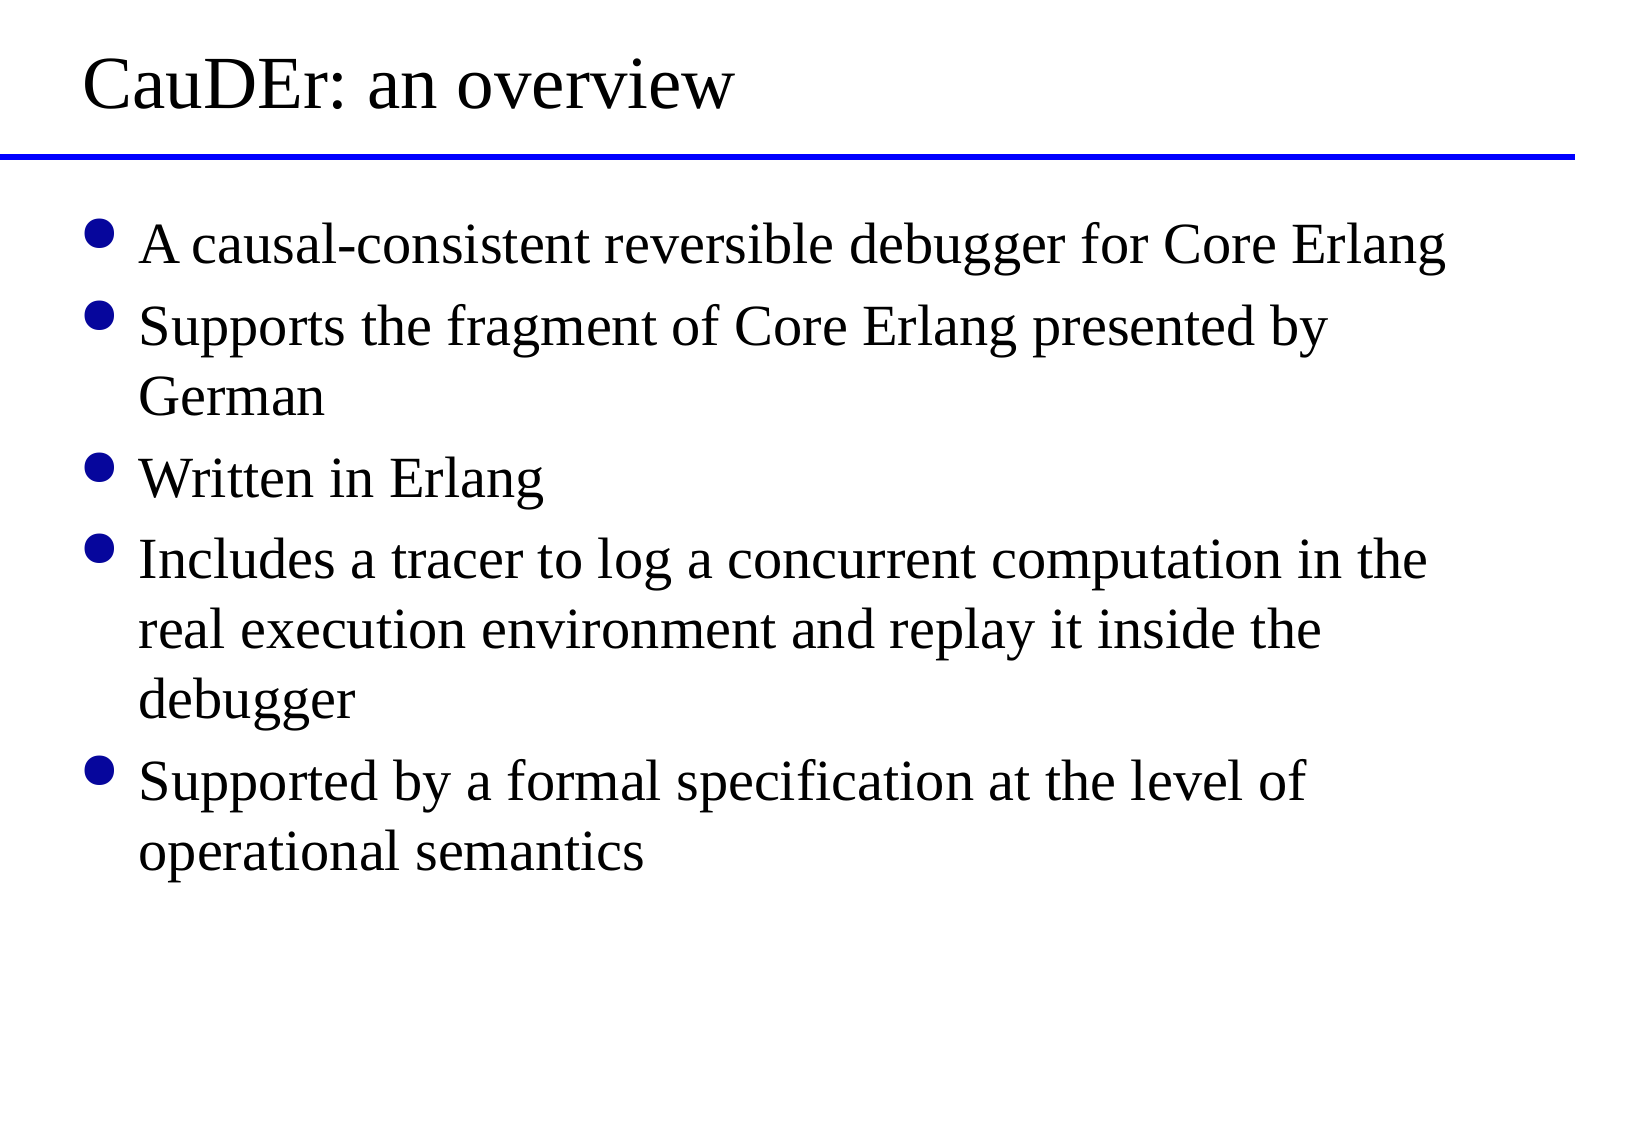

# CauDEr: an overview
A causal-consistent reversible debugger for Core Erlang
Supports the fragment of Core Erlang presented by German
Written in Erlang
Includes a tracer to log a concurrent computation in the real execution environment and replay it inside the debugger
Supported by a formal specification at the level of operational semantics